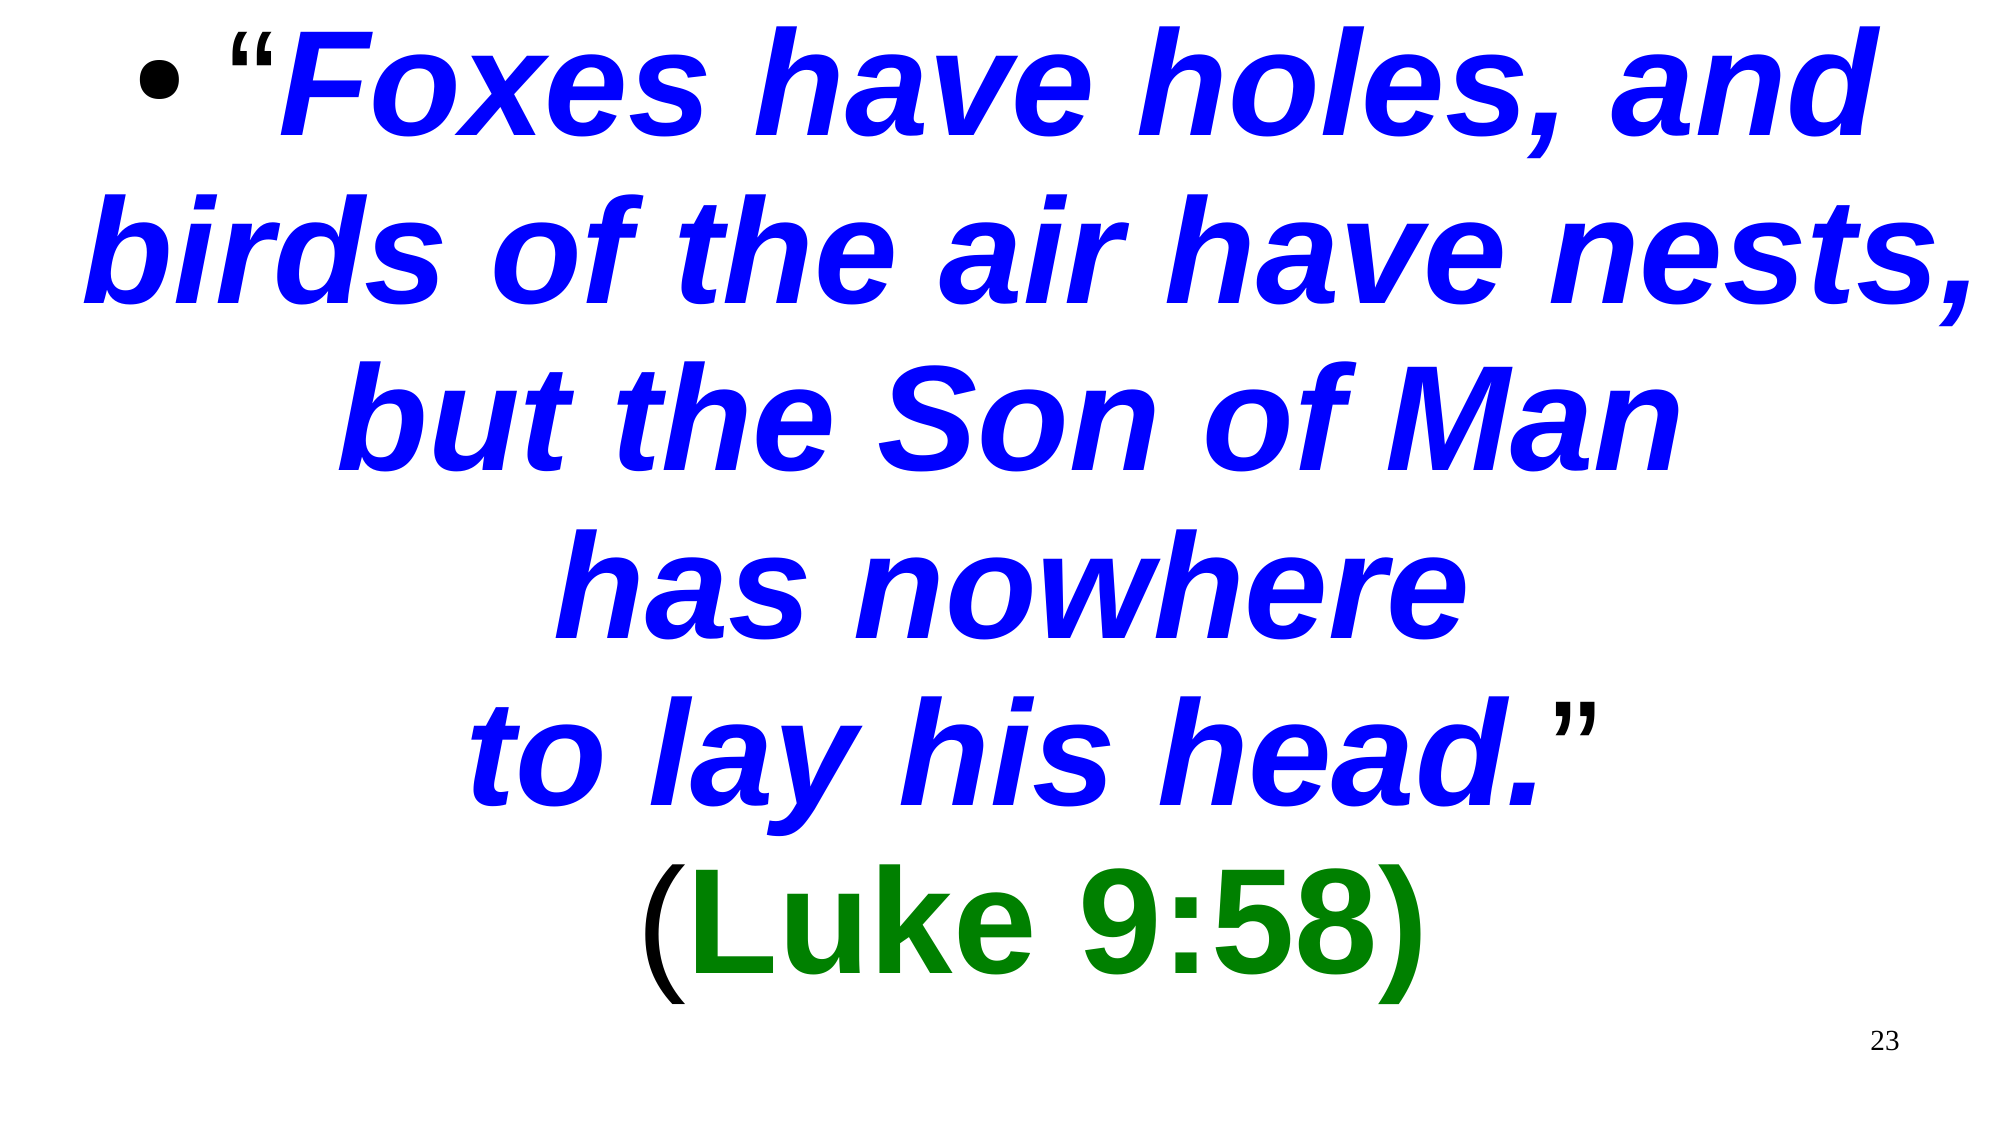

# “Foxes have holes, and birds of the air have nests, but the Son of Man has nowhere to lay his head.” (Luke 9:58)
23